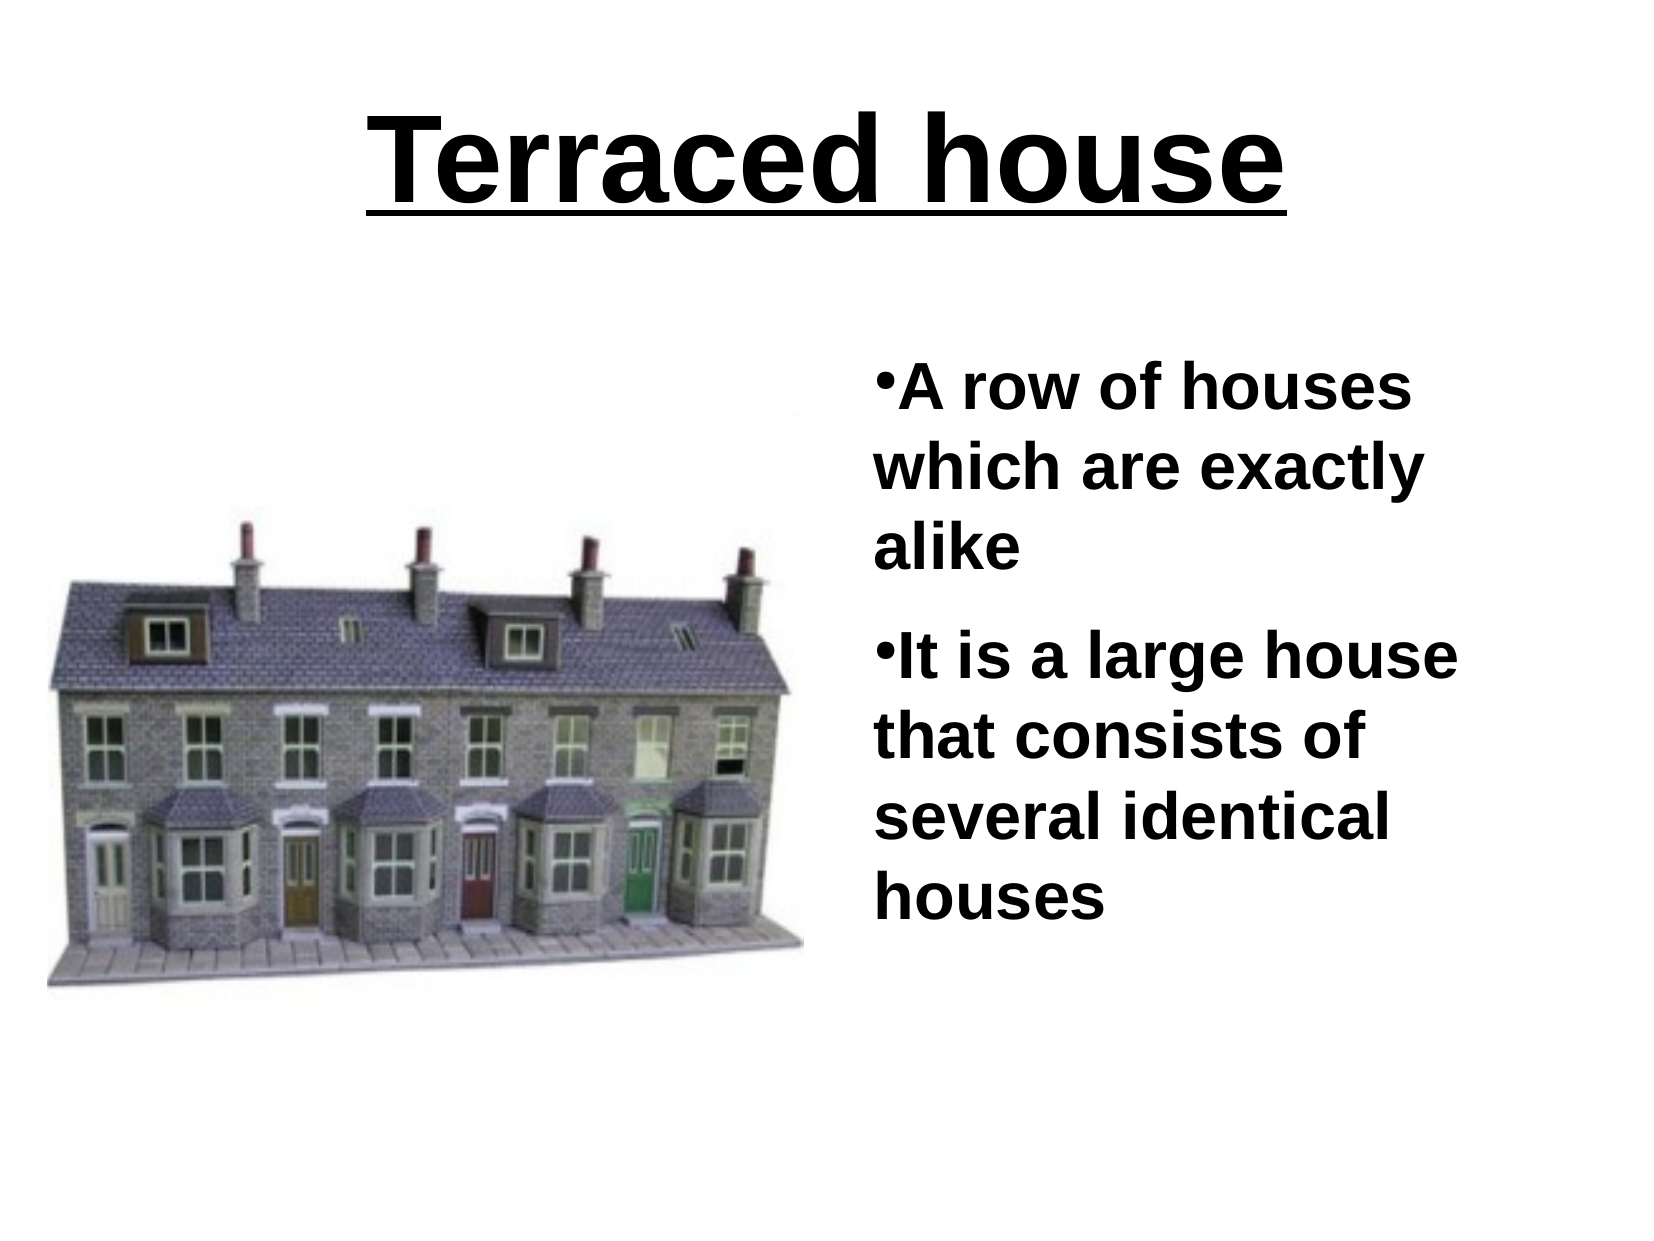

# Terraced house
A row of houses which are exactly alike
It is a large house that consists of several identical houses